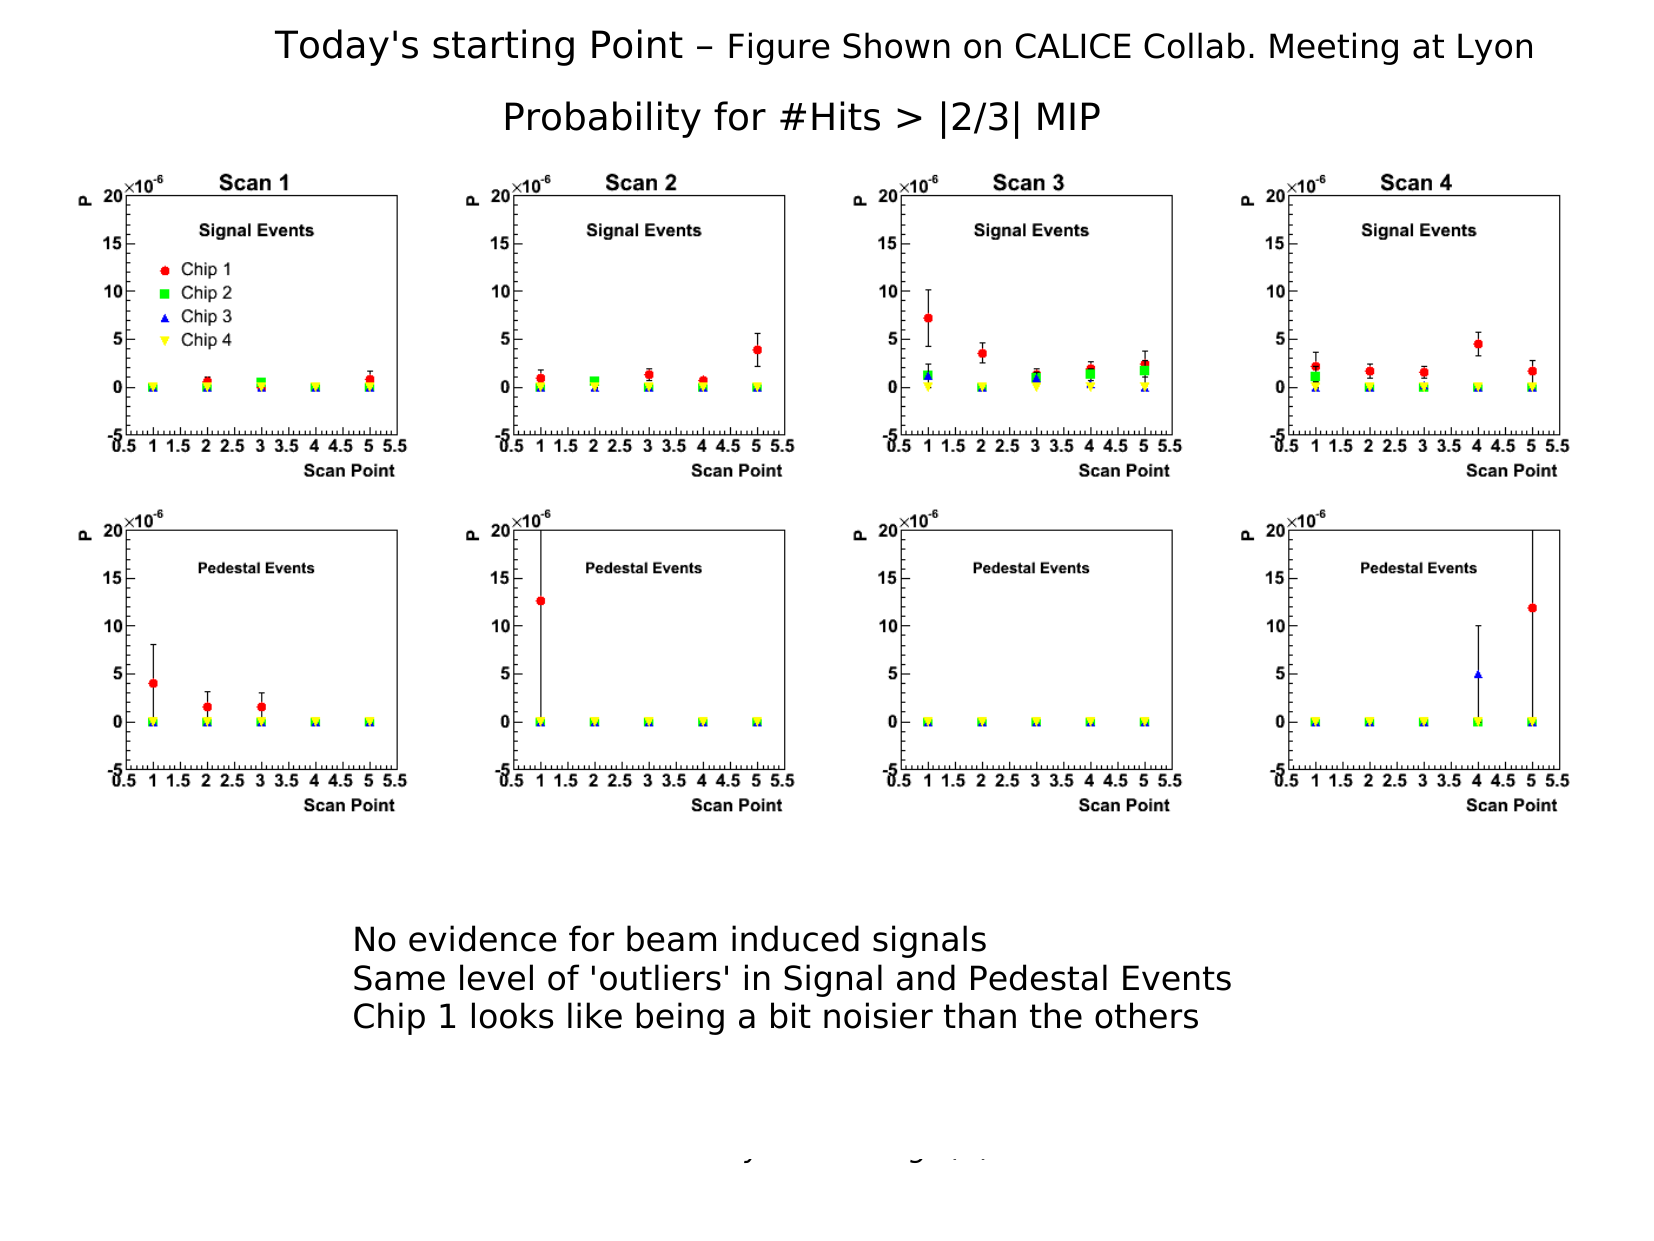

Today's starting Point – Figure Shown on CALICE Collab. Meeting at Lyon
Probability for #Hits > |2/3| MIP
No evidence for beam induced signals
Same level of 'outliers' in Signal and Pedestal Events
Chip 1 looks like being a bit noisier than the others
13